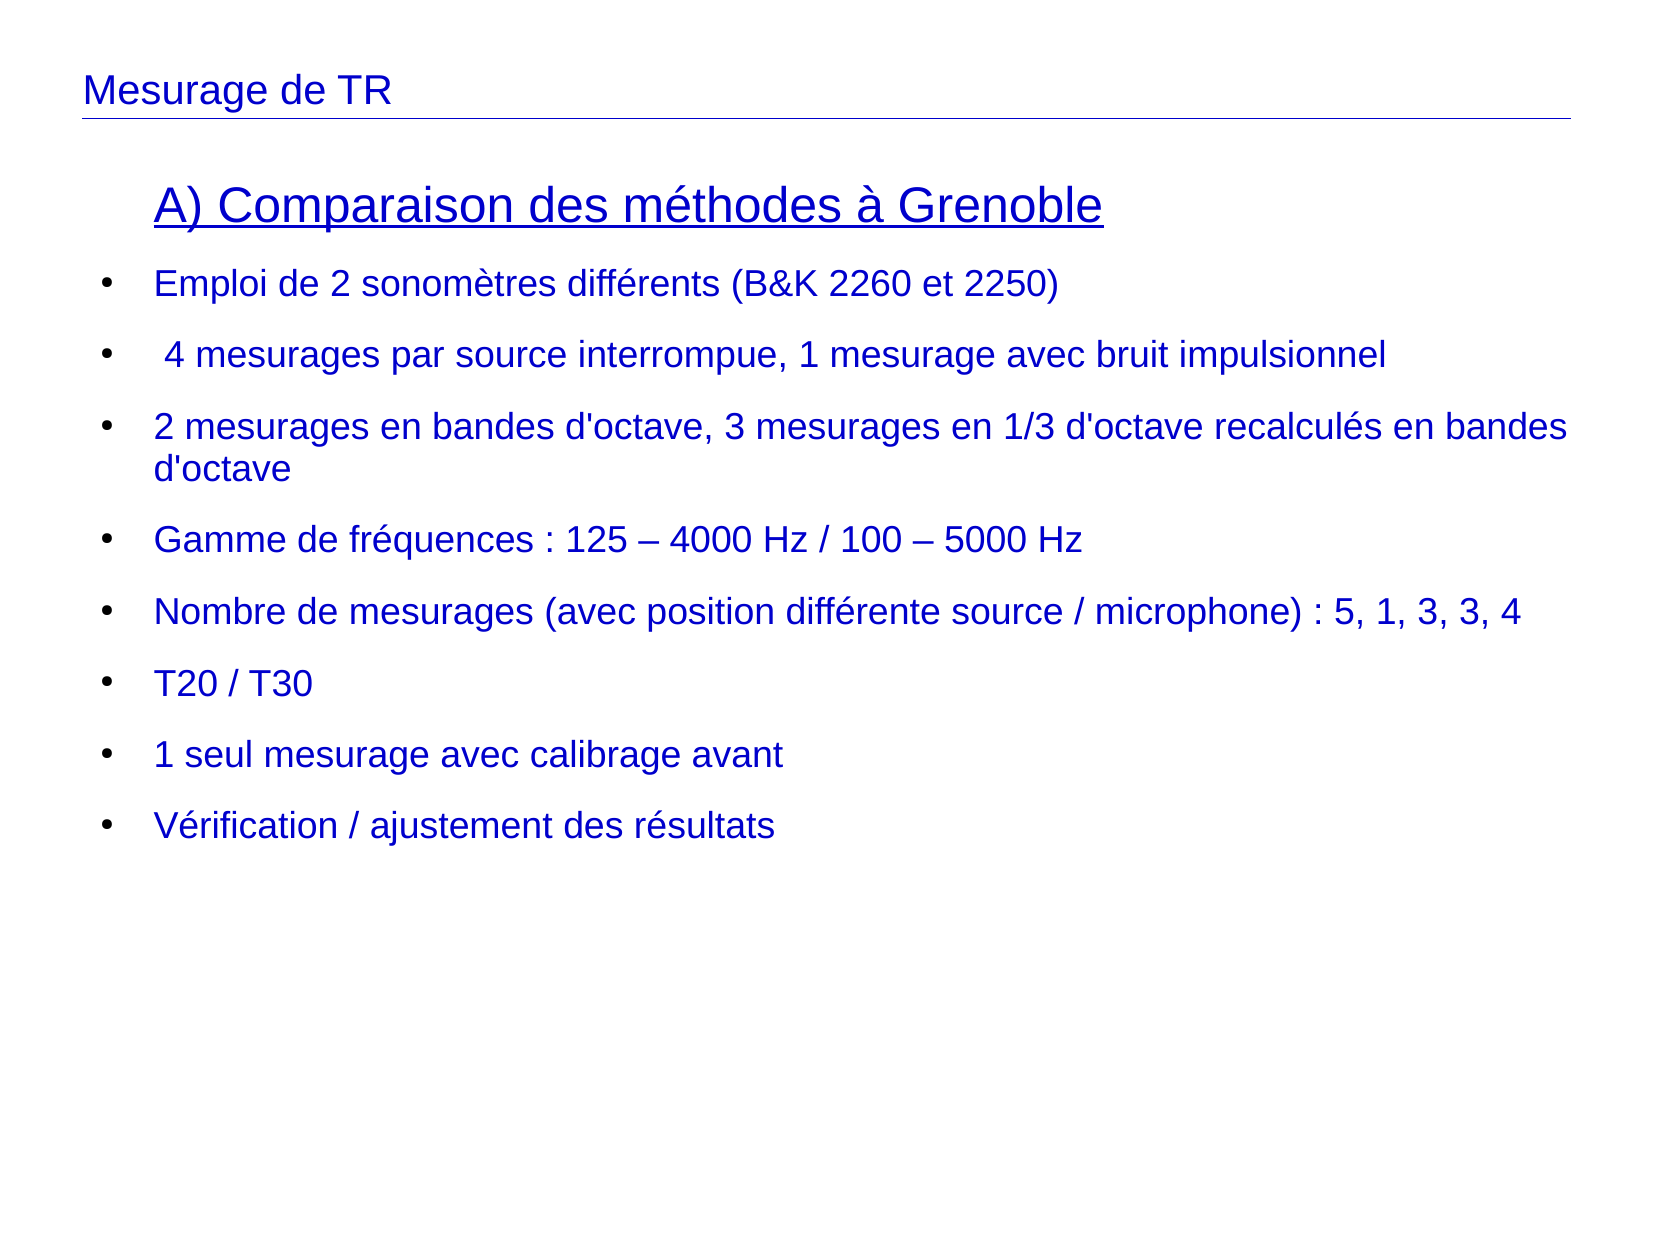

# Mesurage de TR
A) Comparaison des méthodes à Grenoble
Emploi de 2 sonomètres différents (B&K 2260 et 2250)
 4 mesurages par source interrompue, 1 mesurage avec bruit impulsionnel
2 mesurages en bandes d'octave, 3 mesurages en 1/3 d'octave recalculés en bandes d'octave
Gamme de fréquences : 125 – 4000 Hz / 100 – 5000 Hz
Nombre de mesurages (avec position différente source / microphone) : 5, 1, 3, 3, 4
T20 / T30
1 seul mesurage avec calibrage avant
Vérification / ajustement des résultats